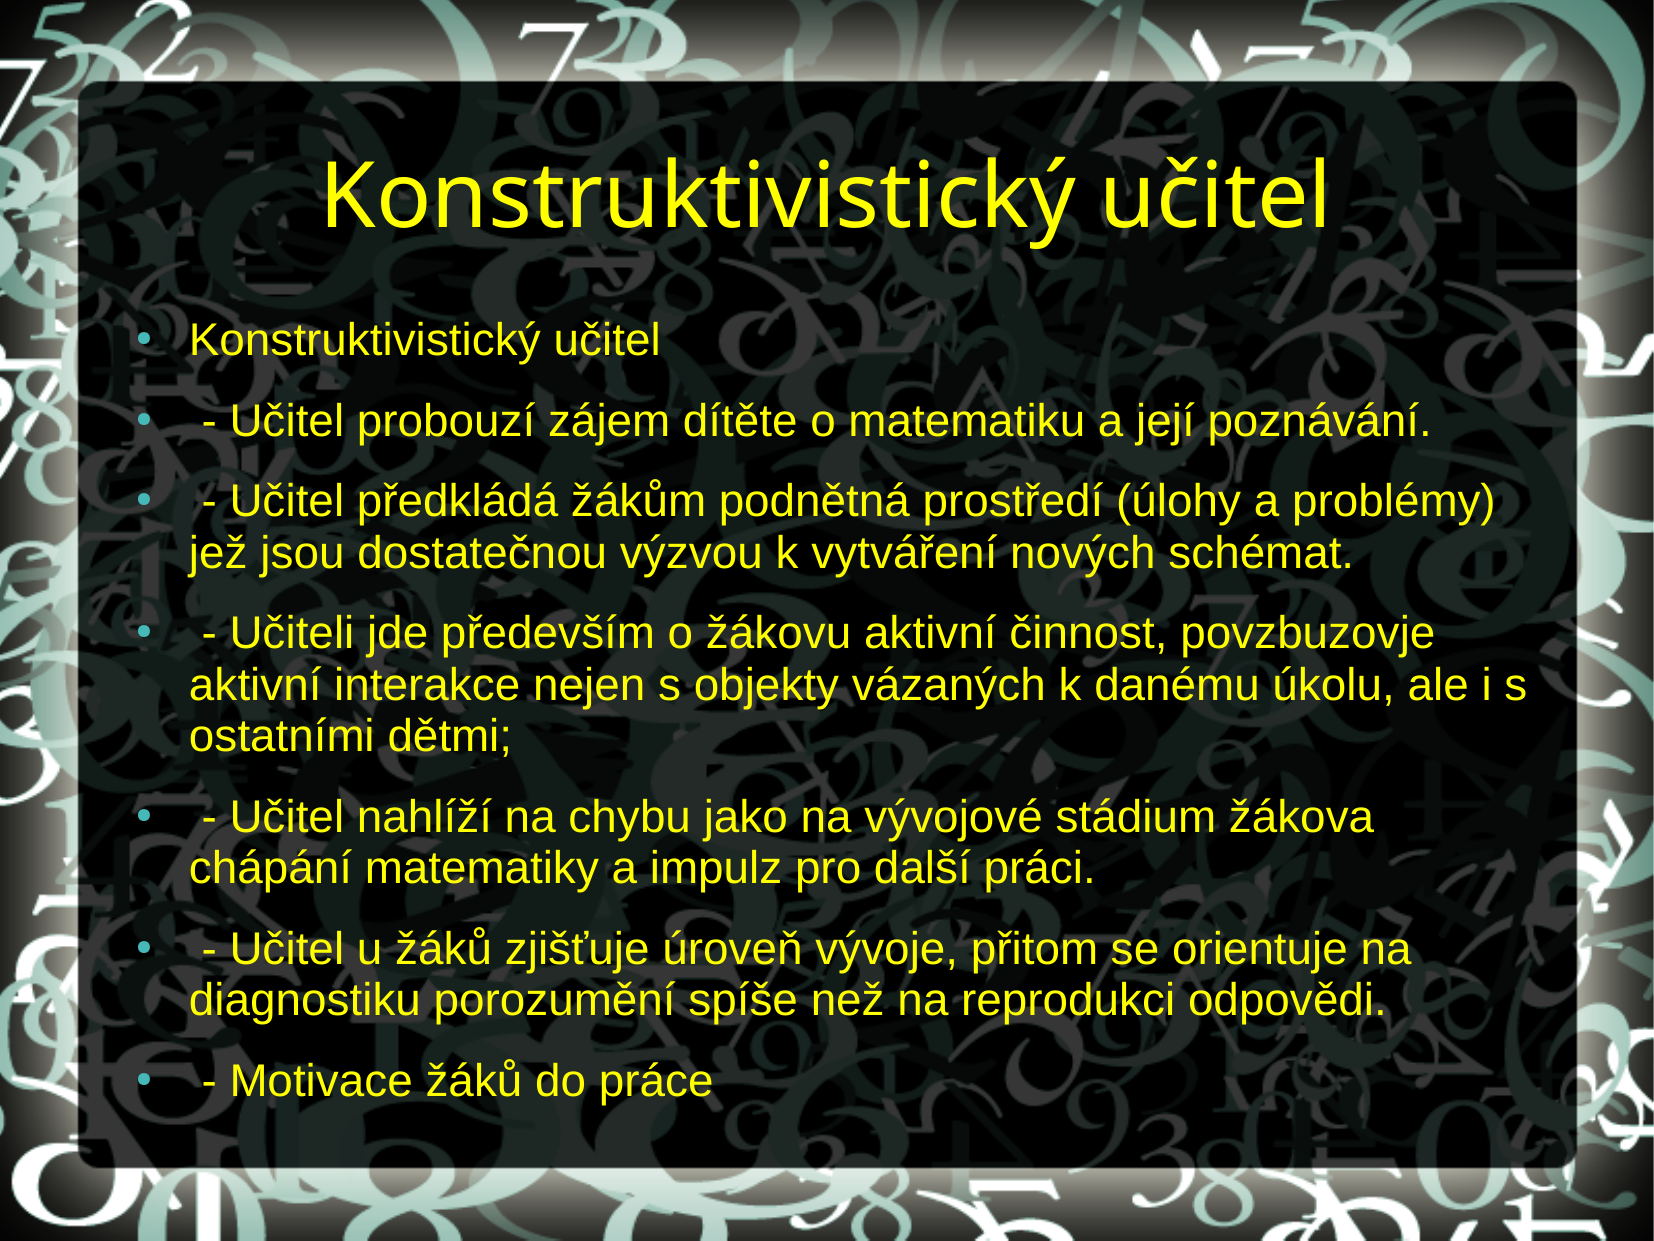

# Konstruktivistický učitel
Konstruktivistický učitel
 - Učitel probouzí zájem dítěte o matematiku a její poznávání.
 - Učitel předkládá žákům podnětná prostředí (úlohy a problémy) jež jsou dostatečnou výzvou k vytváření nových schémat.
 - Učiteli jde především o žákovu aktivní činnost, povzbuzovje aktivní interakce nejen s objekty vázaných k danému úkolu, ale i s ostatními dětmi;
 - Učitel nahlíží na chybu jako na vývojové stádium žákova chápání matematiky a impulz pro další práci.
 - Učitel u žáků zjišťuje úroveň vývoje, přitom se orientuje na diagnostiku porozumění spíše než na reprodukci odpovědi.
 - Motivace žáků do práce